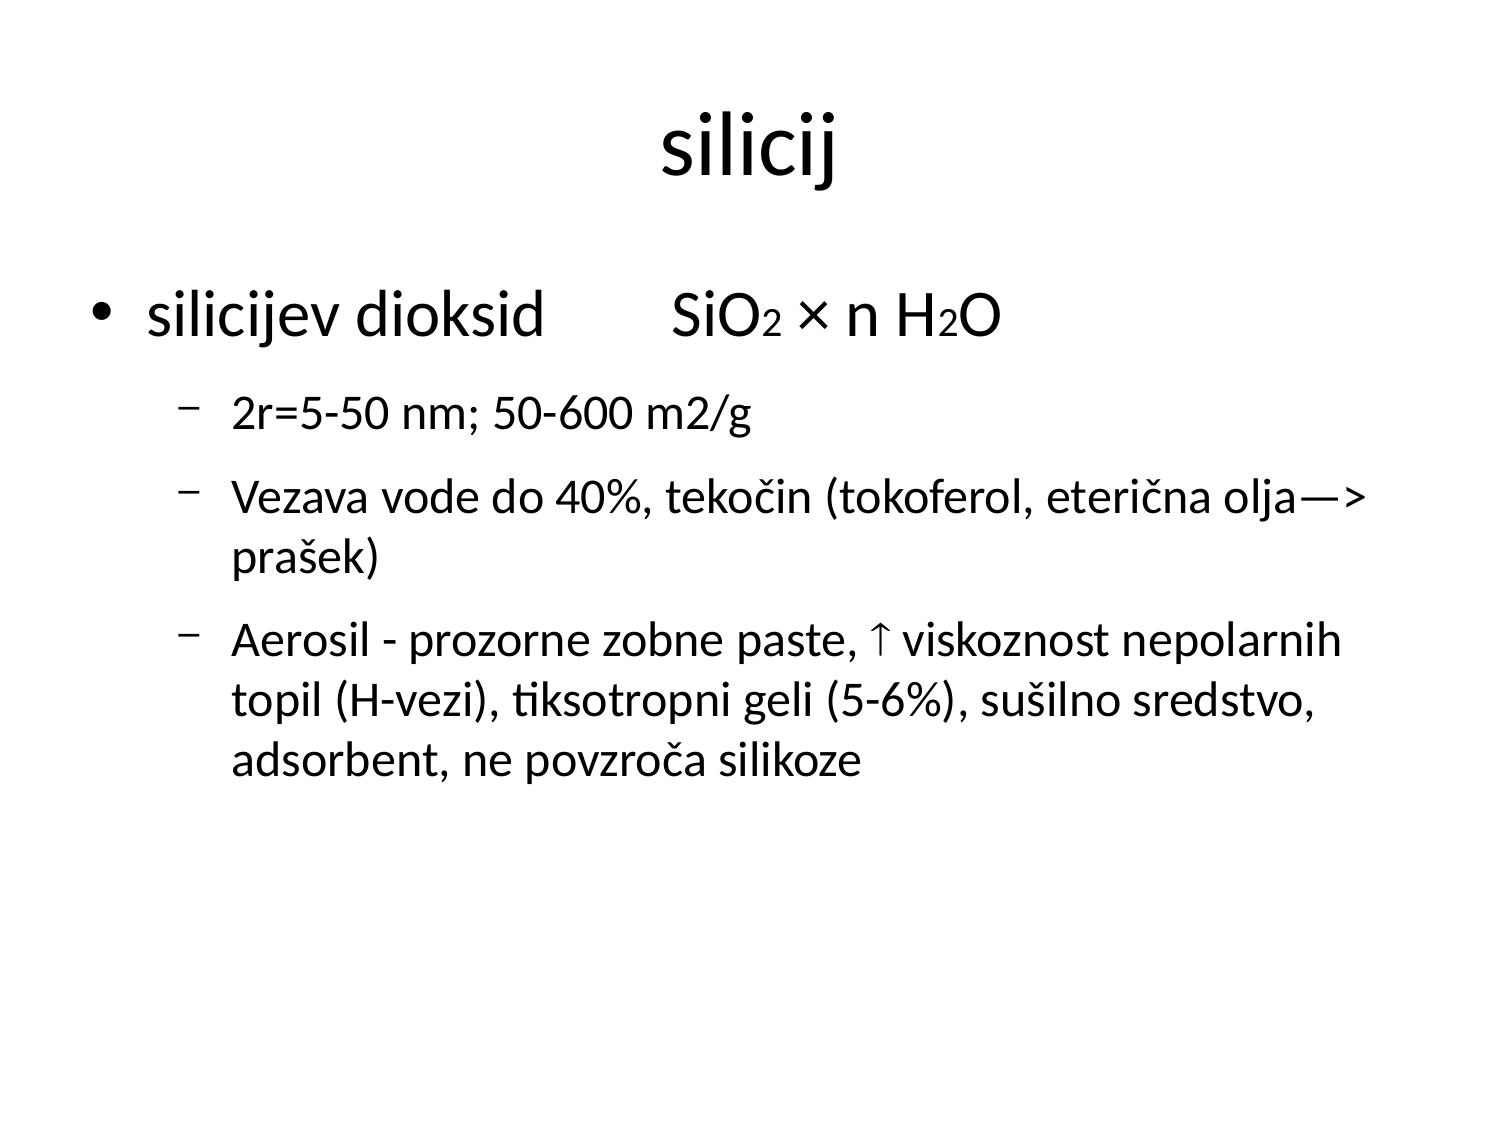

# silicij
silicijev dioksid		SiO2 × n H2O
2r=5-50 nm; 50-600 m2/g
Vezava vode do 40%, tekočin (tokoferol, eterična olja—> prašek)
Aerosil - prozorne zobne paste,  viskoznost nepolarnih topil (H-vezi), tiksotropni geli (5-6%), sušilno sredstvo, adsorbent, ne povzroča silikoze